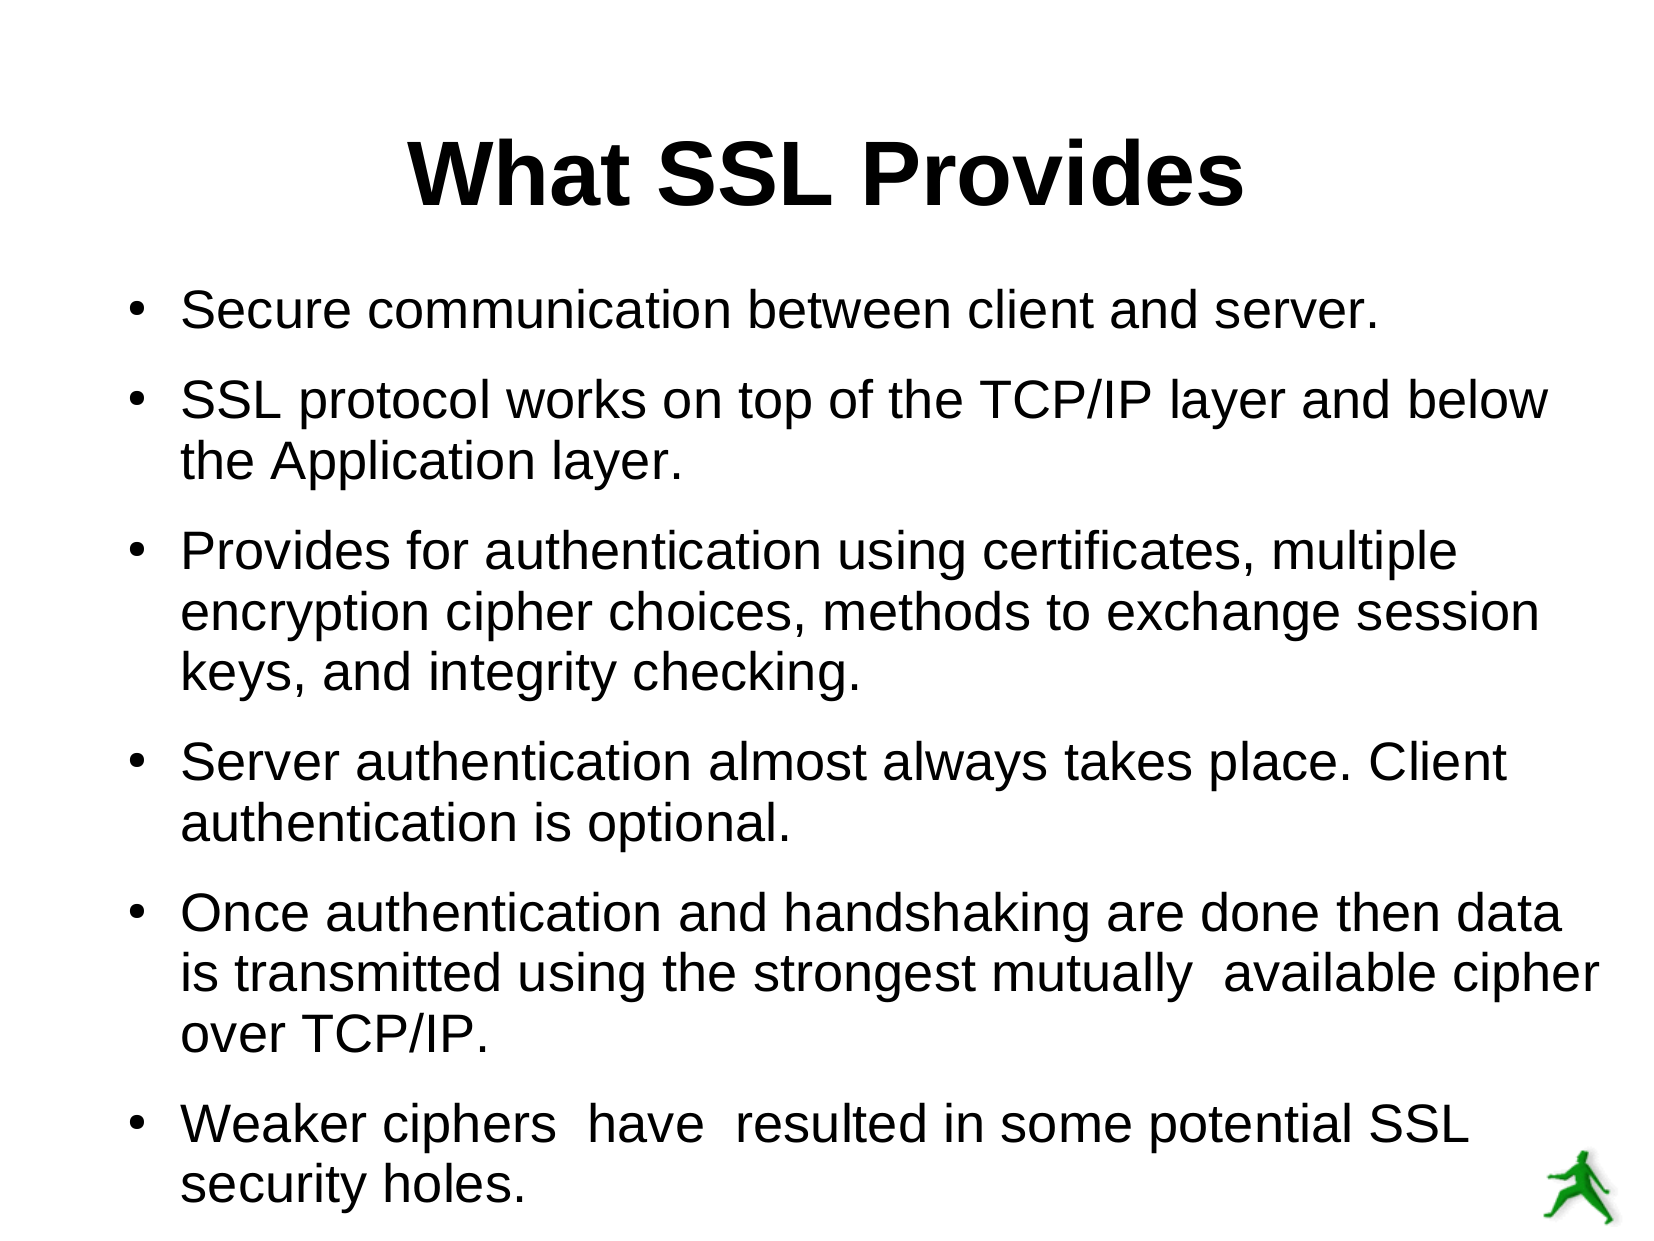

# What SSL Provides
Secure communication between client and server.
SSL protocol works on top of the TCP/IP layer and below the Application layer.
Provides for authentication using certificates, multiple encryption cipher choices, methods to exchange session keys, and integrity checking.
Server authentication almost always takes place. Client authentication is optional.
Once authentication and handshaking are done then data is transmitted using the strongest mutually available cipher over TCP/IP.
Weaker ciphers have resulted in some potential SSL security holes.